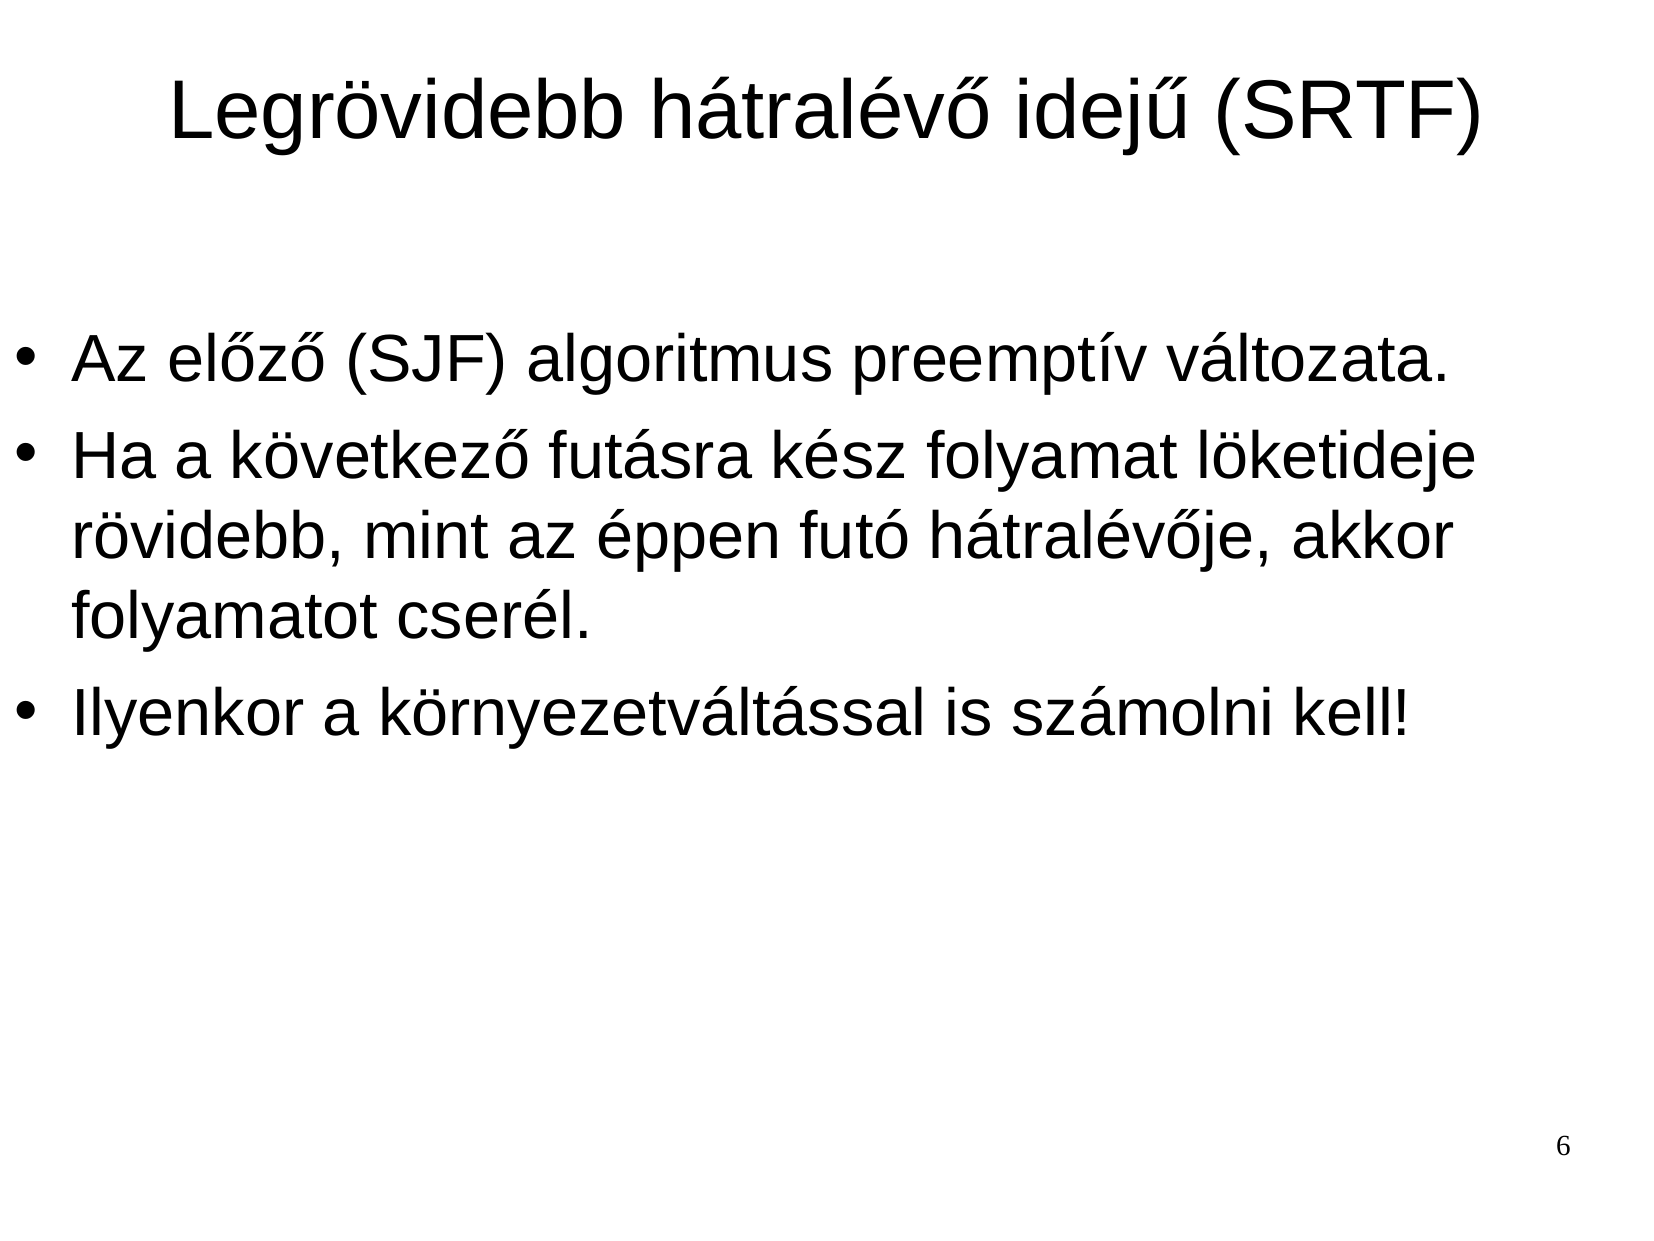

# Legrövidebb hátralévő idejű (SRTF)
Az előző (SJF) algoritmus preemptív változata.
Ha a következő futásra kész folyamat löketideje rövidebb, mint az éppen futó hátralévője, akkor folyamatot cserél.
Ilyenkor a környezetváltással is számolni kell!
6